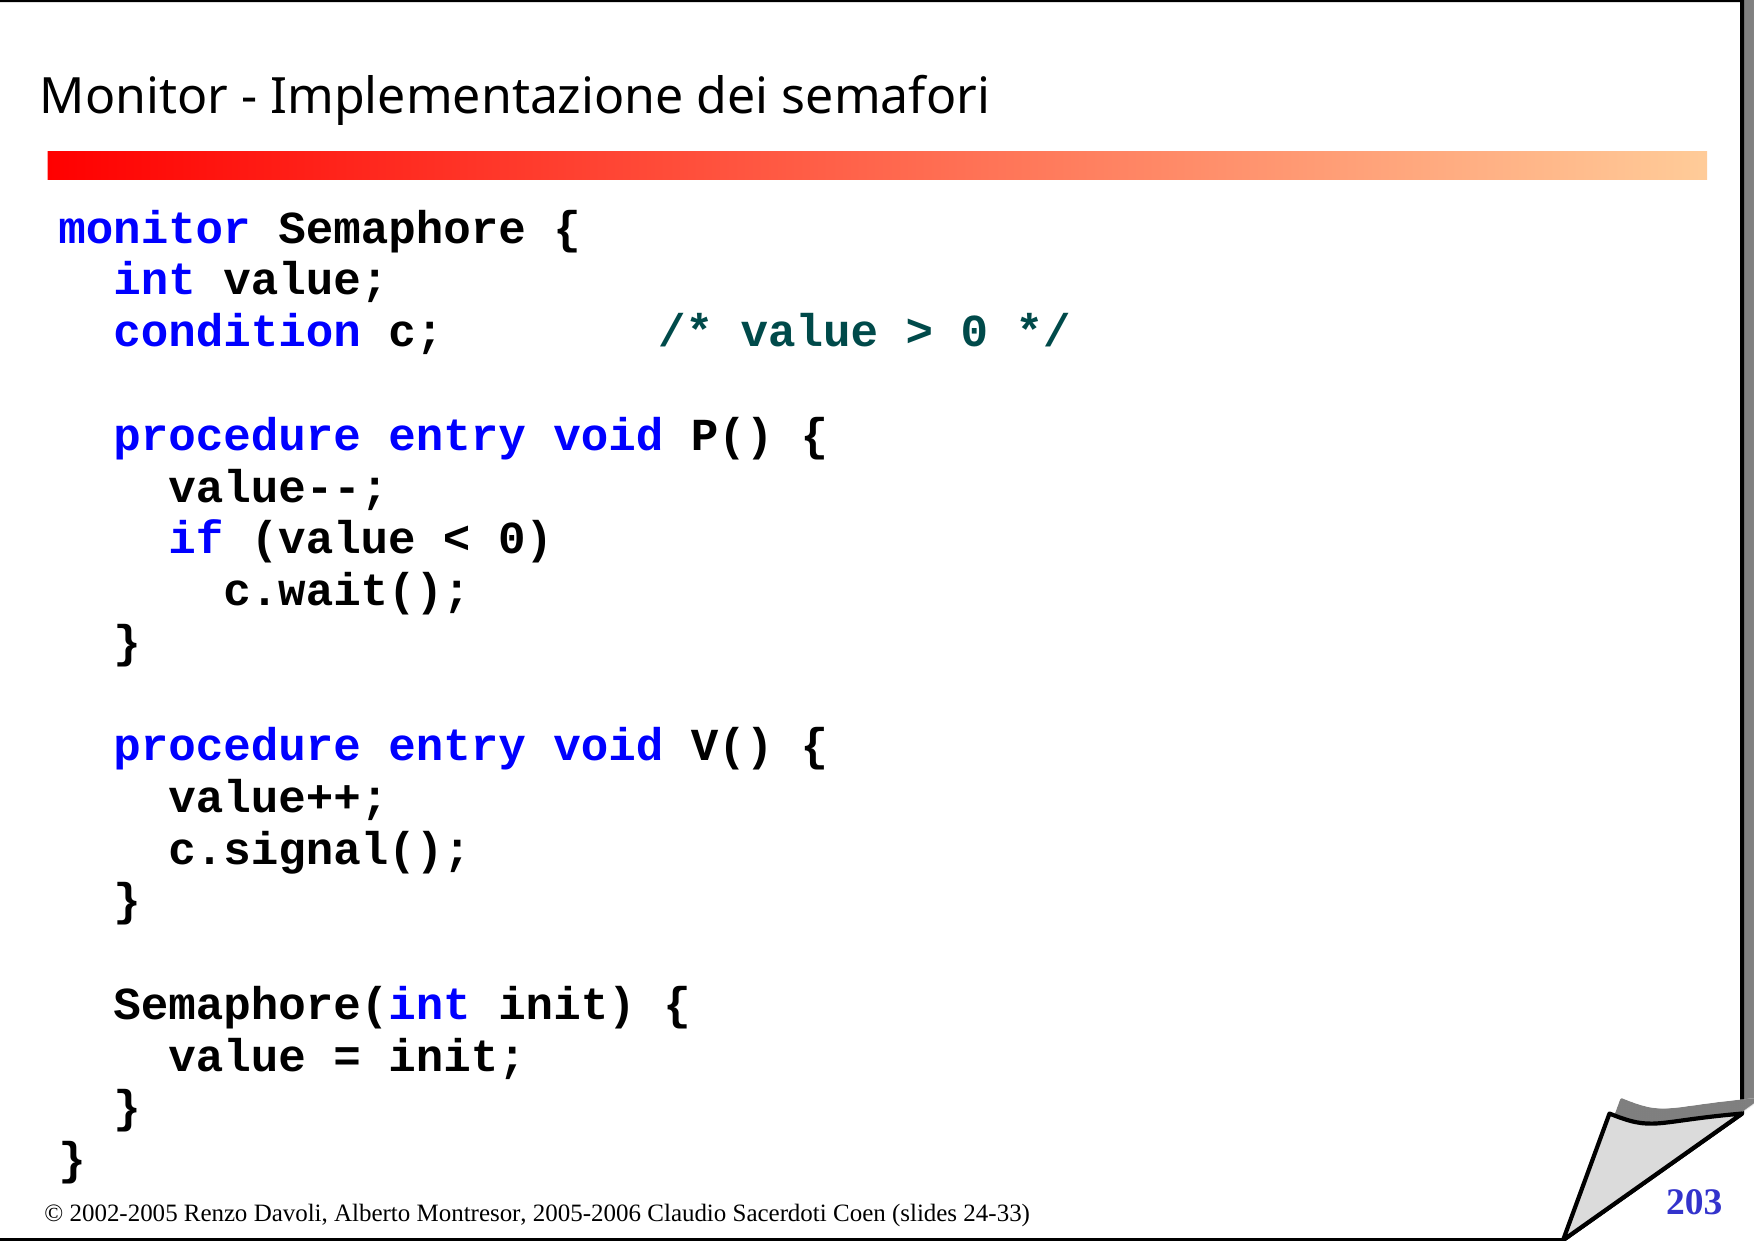

# Monitor - Implementazione dei semafori
monitor Semaphore {
 int value;
 condition c;		/* value > 0 */
 procedure entry void P() {
 value--;
 if (value < 0)
 c.wait();
 }
 procedure entry void V() {
 value++;
 c.signal();
 }
 Semaphore(int init) {
 value = init;
 }
}